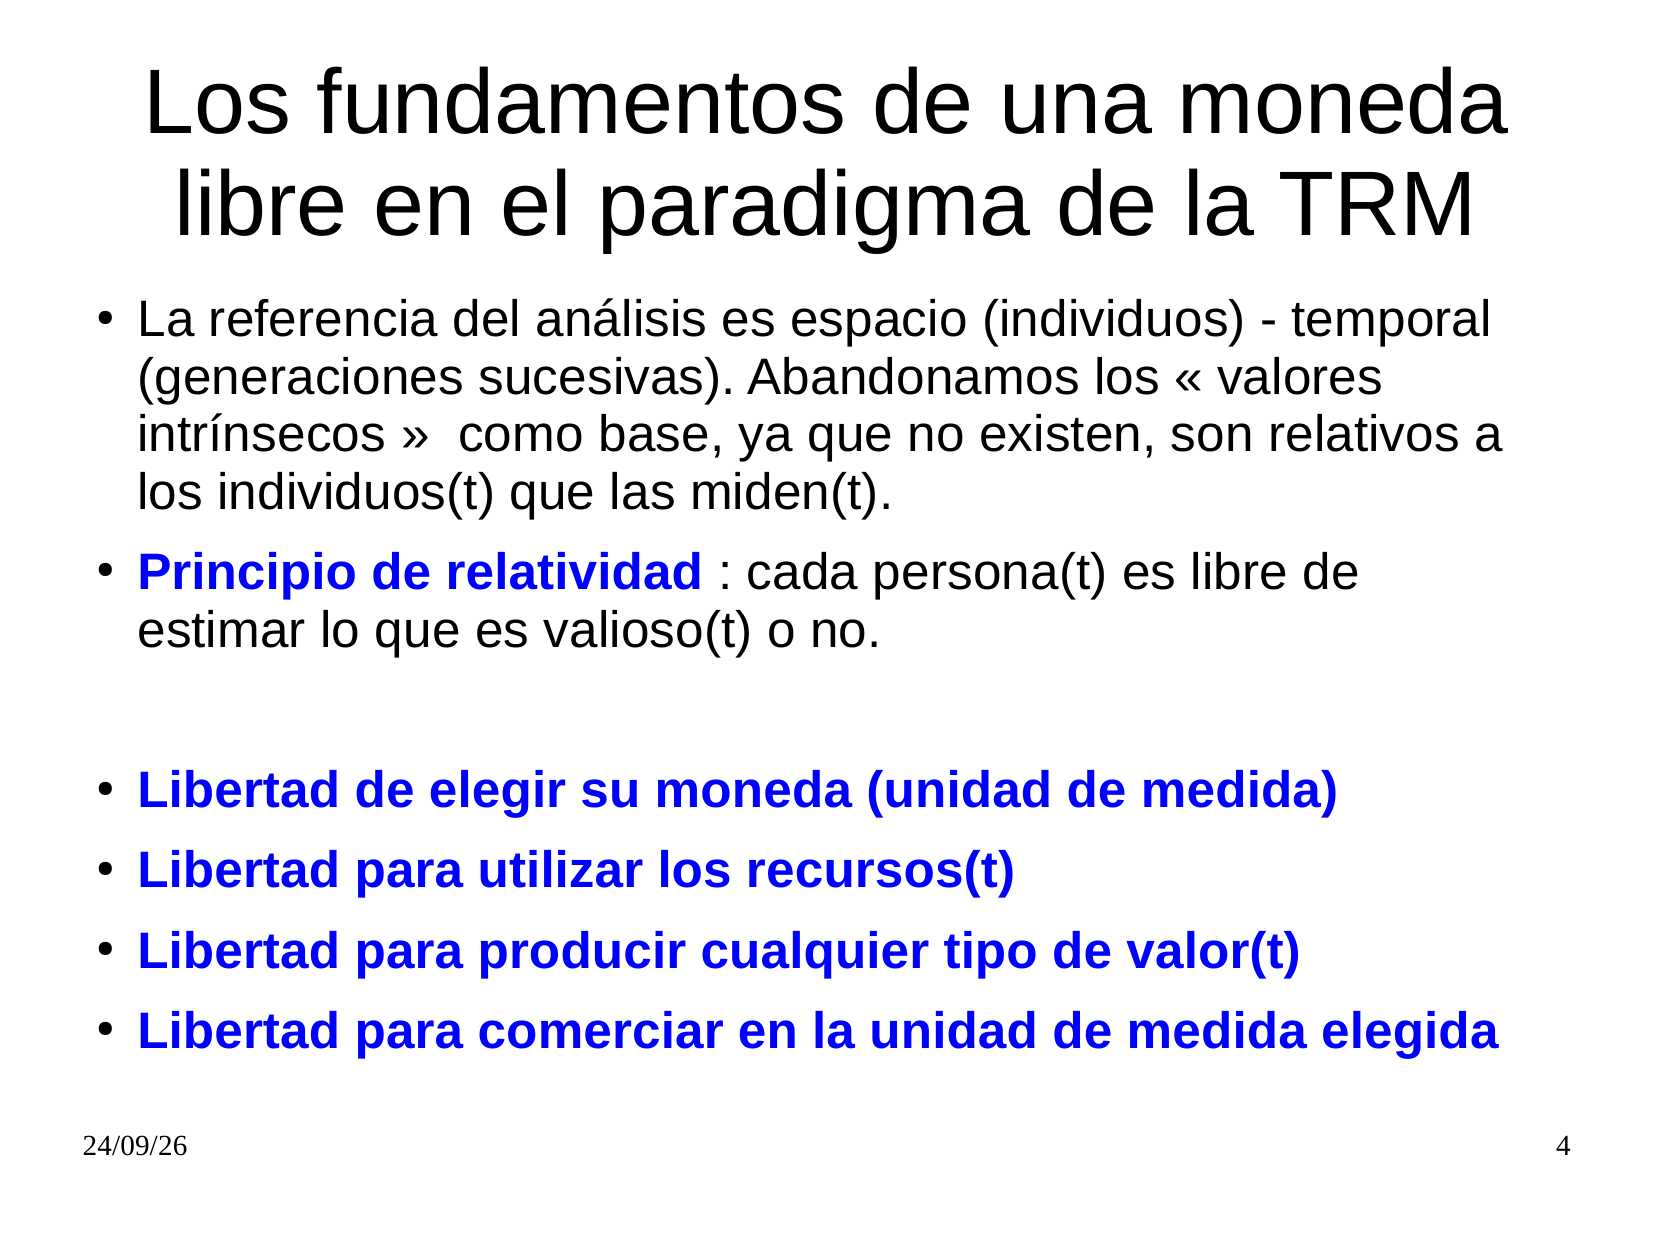

# Los fundamentos de una moneda libre en el paradigma de la TRM
La referencia del análisis es espacio (individuos) - temporal (generaciones sucesivas). Abandonamos los « valores intrínsecos » como base, ya que no existen, son relativos a los individuos(t) que las miden(t).
Principio de relatividad : cada persona(t) es libre de estimar lo que es valioso(t) o no.
Libertad de elegir su moneda (unidad de medida)
Libertad para utilizar los recursos(t)
Libertad para producir cualquier tipo de valor(t)
Libertad para comerciar en la unidad de medida elegida
4